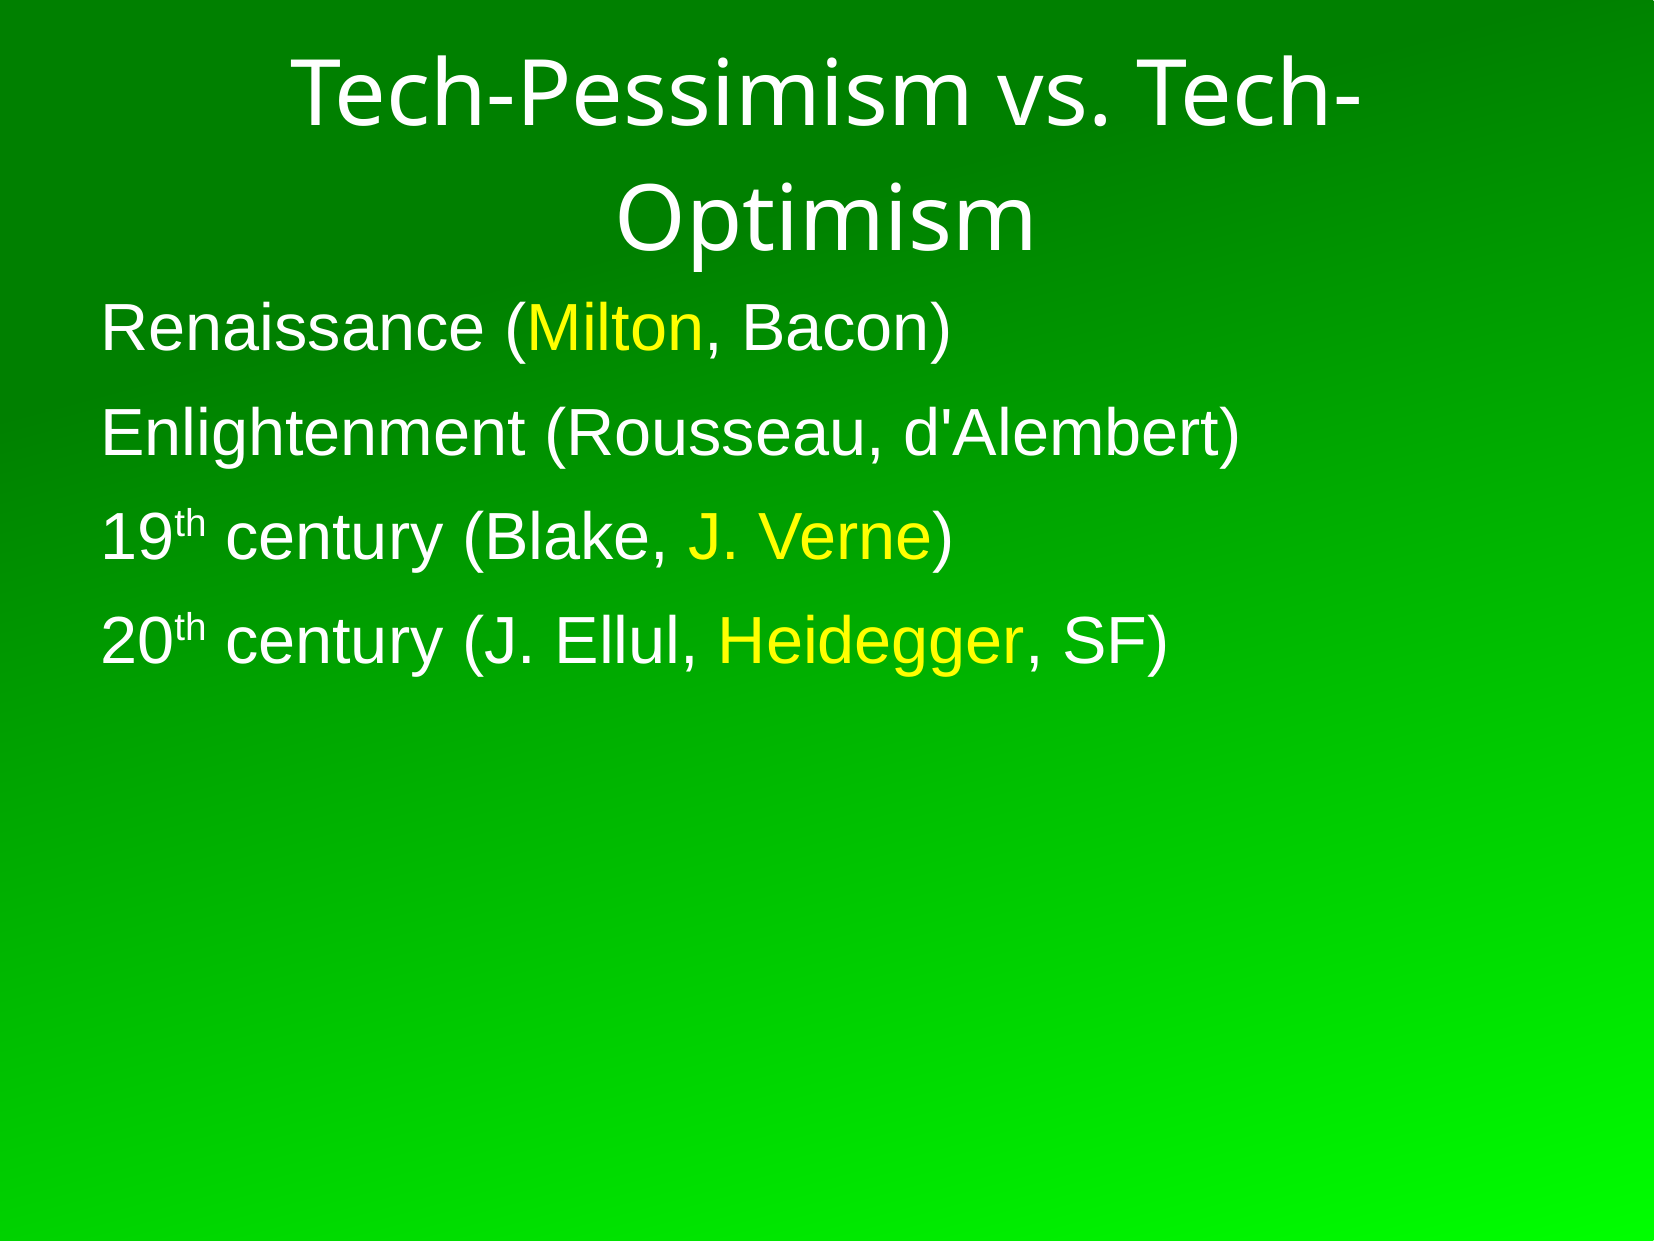

# Tech-Pessimism vs. Tech-Optimism
Renaissance (Milton, Bacon)
Enlightenment (Rousseau, d'Alembert)
19th century (Blake, J. Verne)
20th century (J. Ellul, Heidegger, SF)